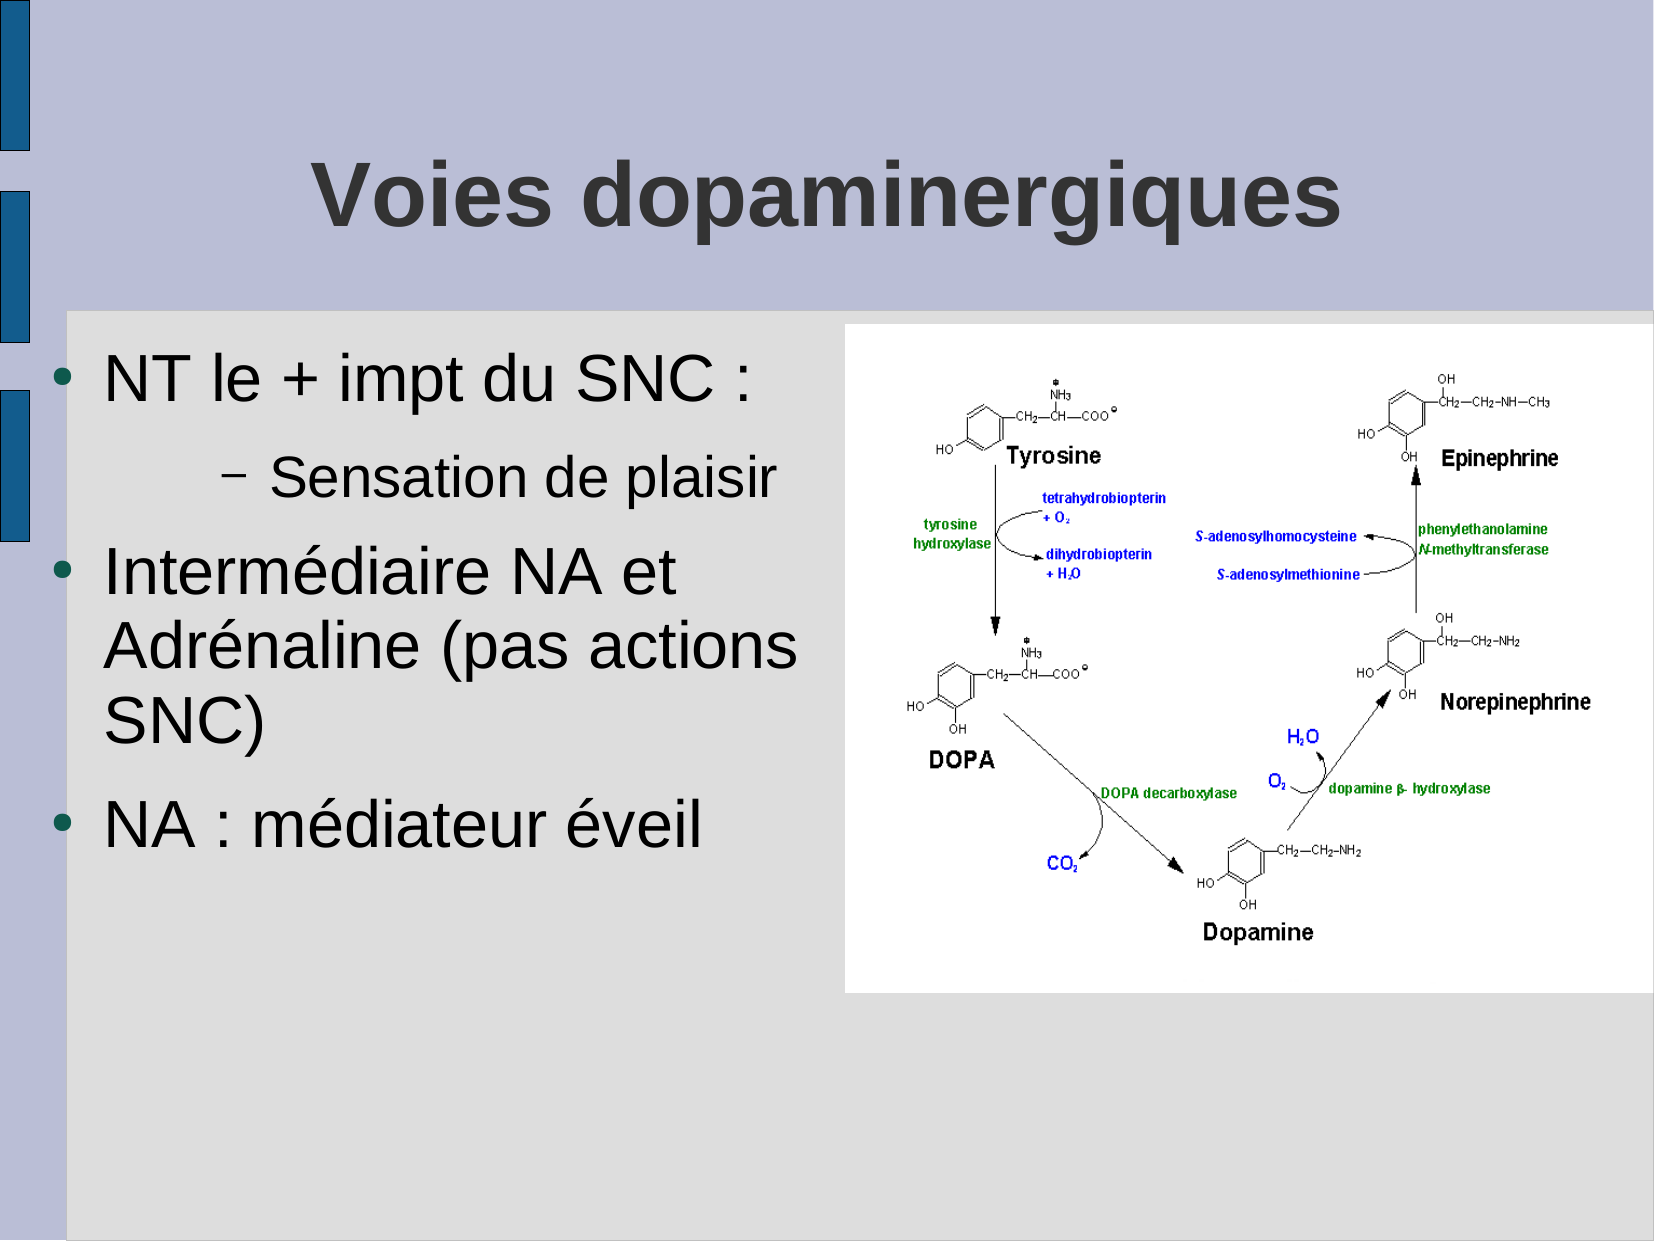

# Voies dopaminergiques
NT le + impt du SNC :
Sensation de plaisir
Intermédiaire NA et Adrénaline (pas actions SNC)
NA : médiateur éveil